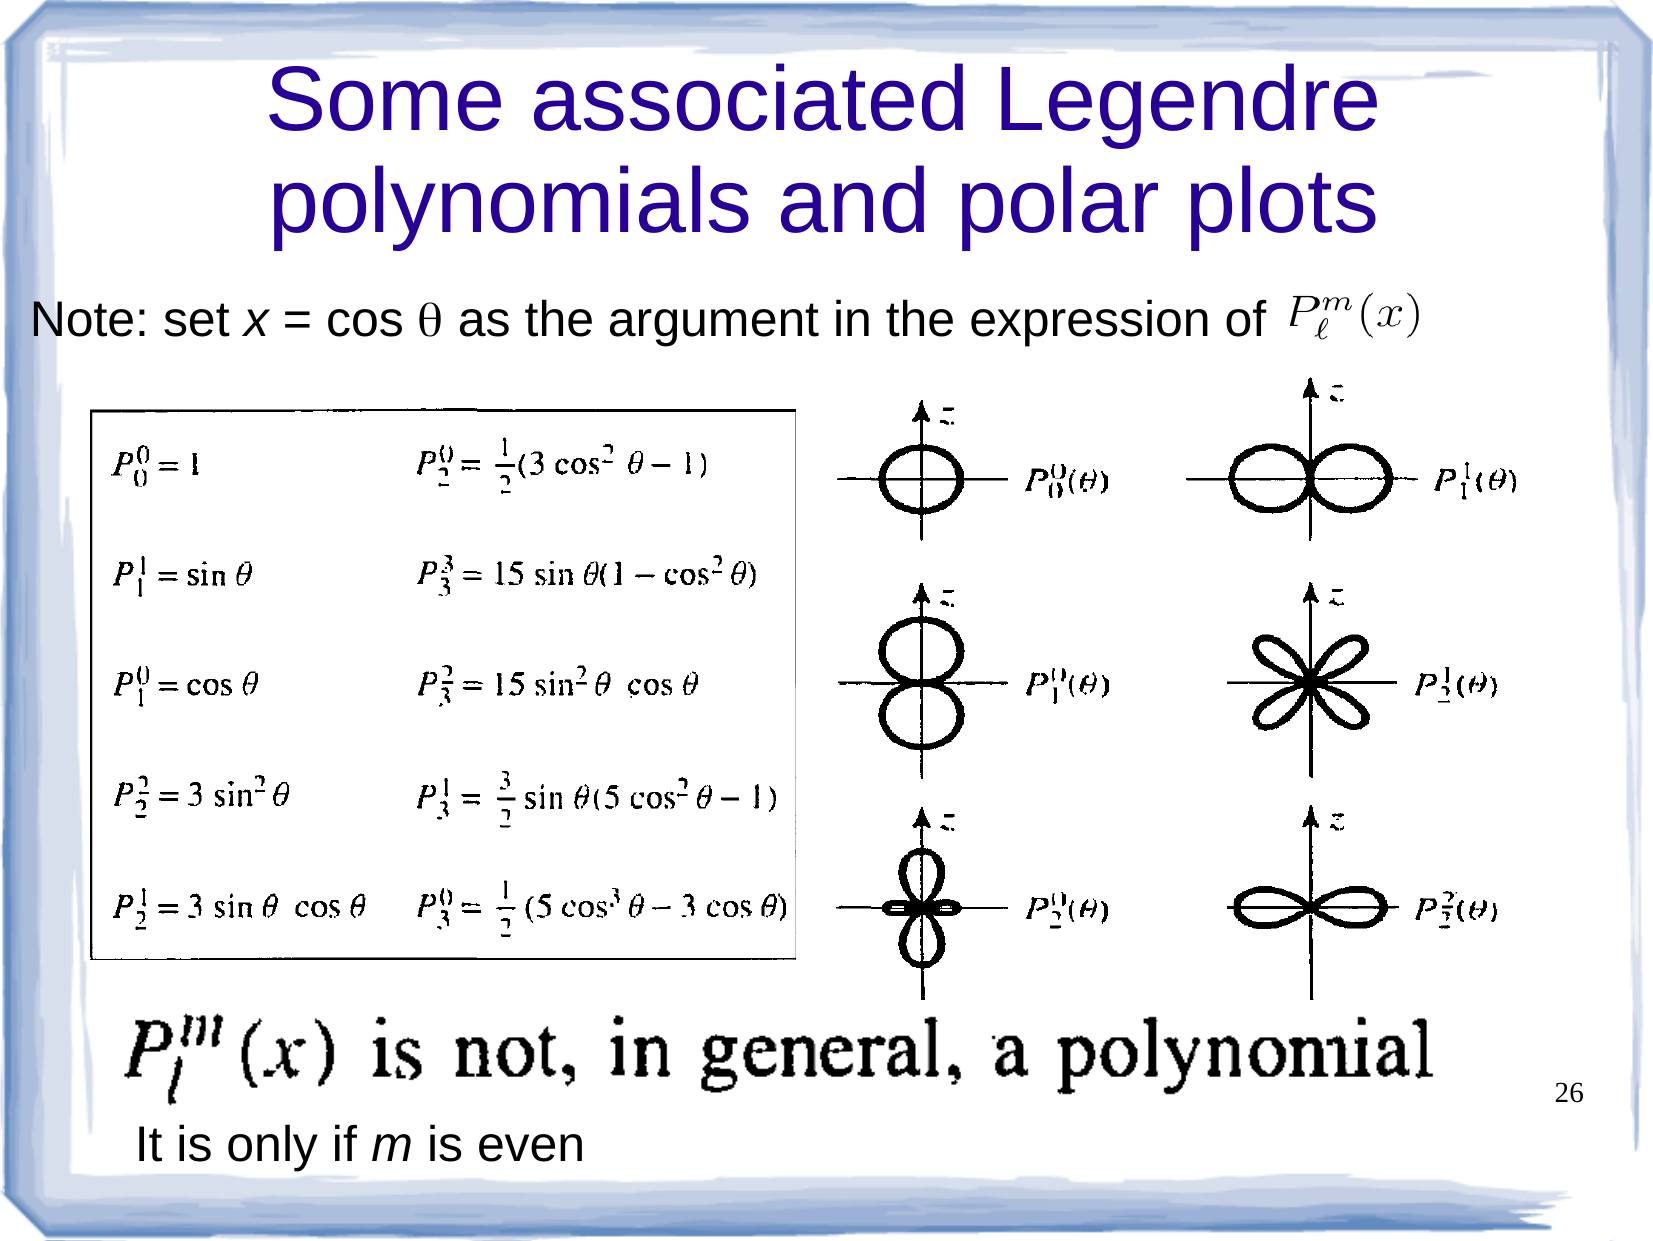

# Some associated Legendre polynomials and polar plots
Note: set x = cos q as the argument in the expression of
26
It is only if m is even